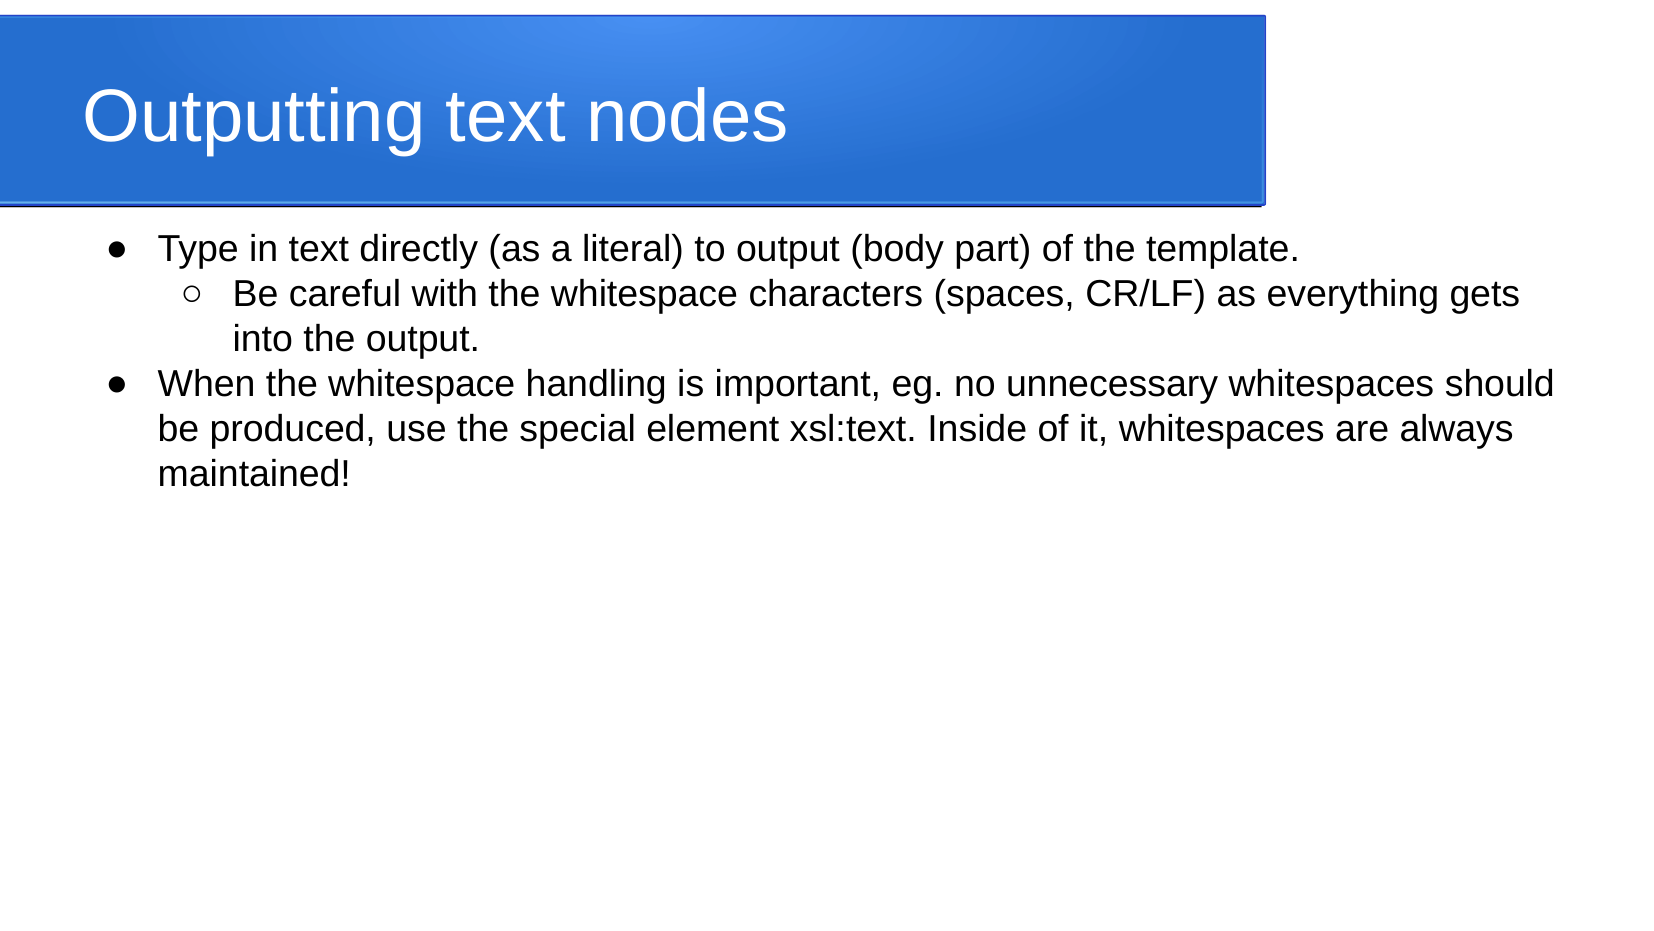

# Outputting text nodes
Type in text directly (as a literal) to output (body part) of the template.
Be careful with the whitespace characters (spaces, CR/LF) as everything gets into the output.
When the whitespace handling is important, eg. no unnecessary whitespaces should be produced, use the special element xsl:text. Inside of it, whitespaces are always maintained!